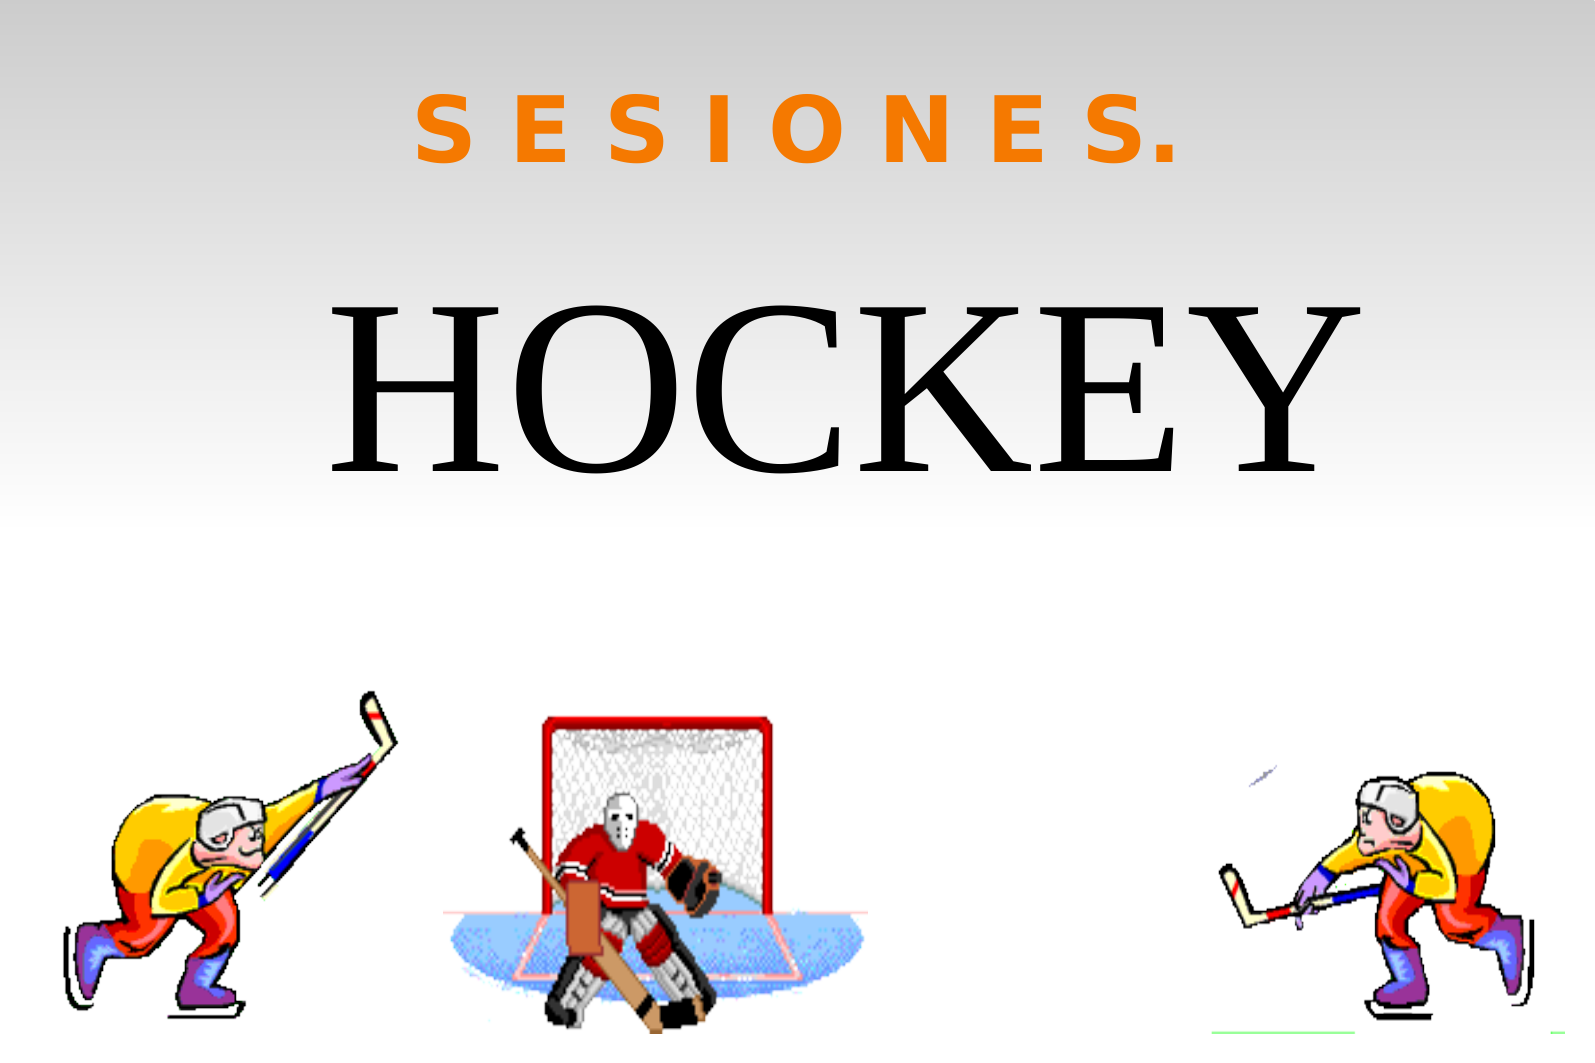

# S E S I O N E S.
HOCKEY